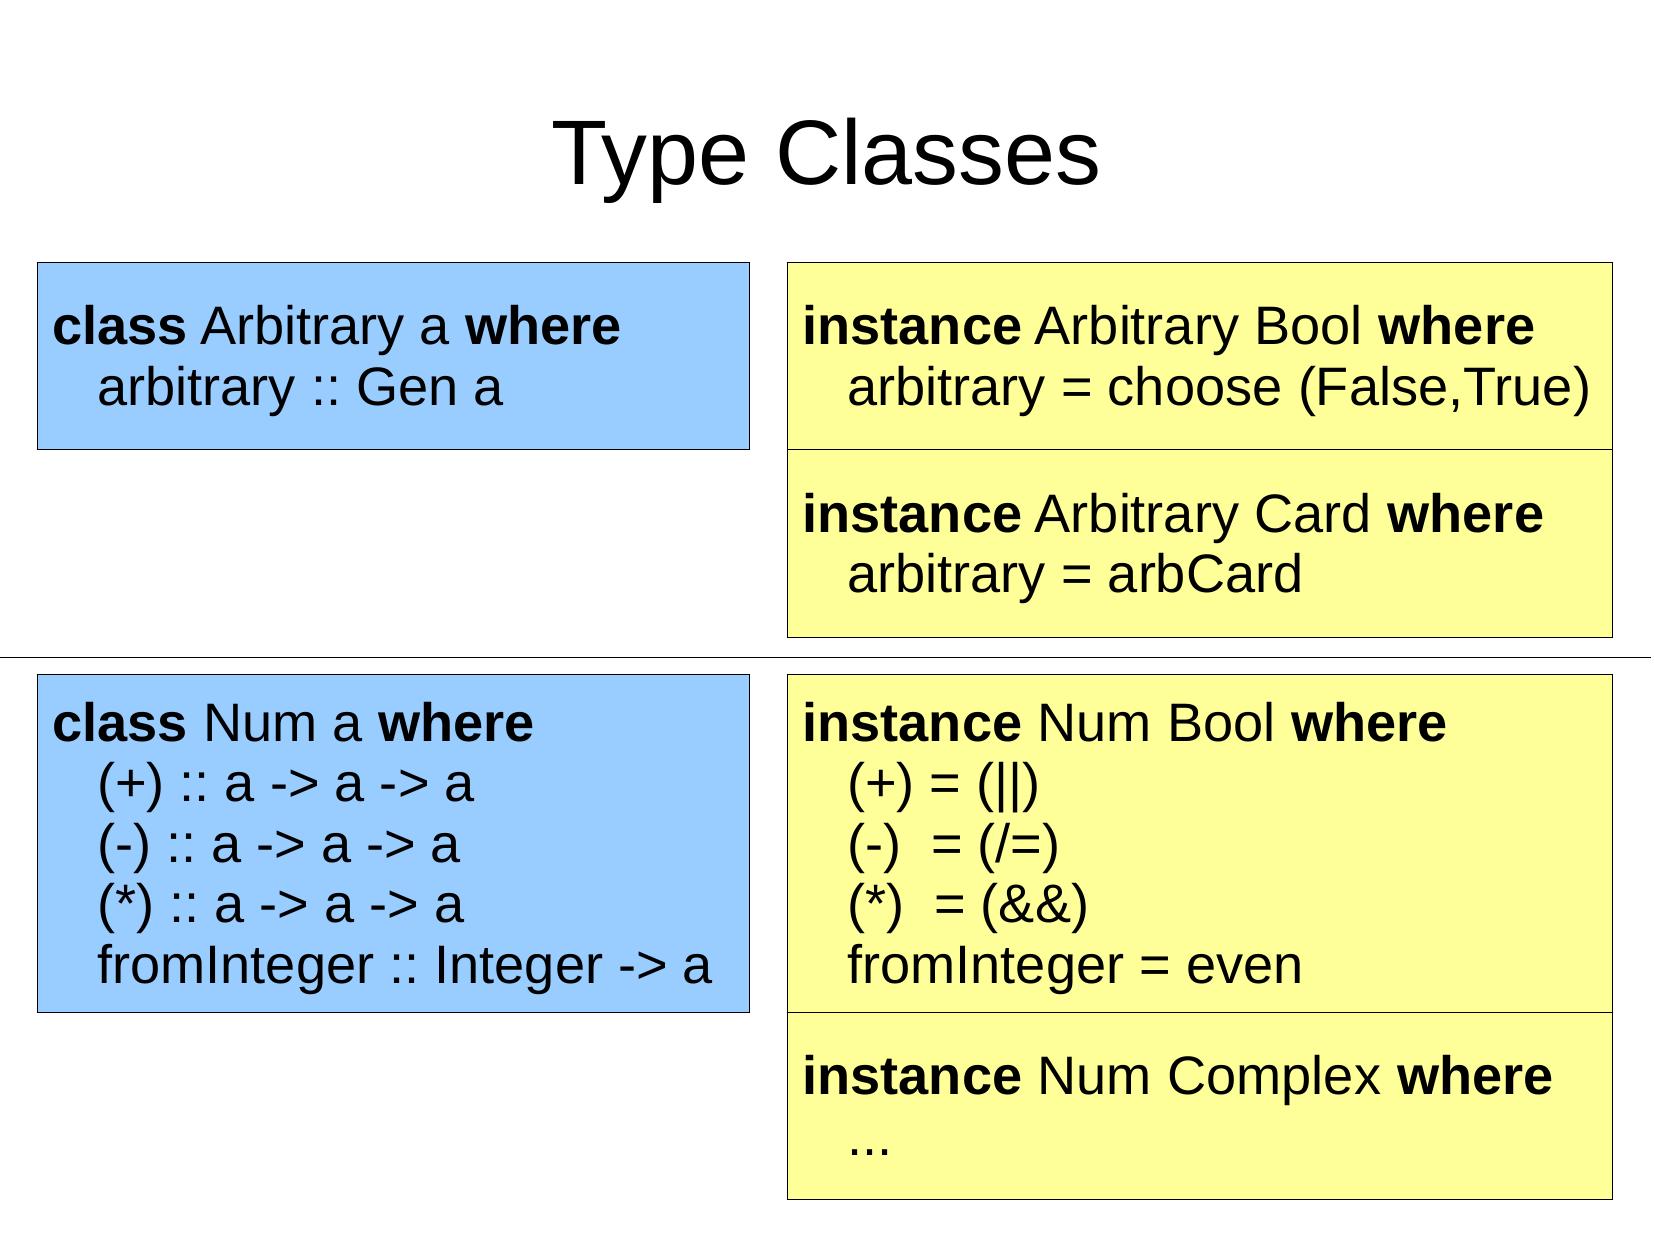

# Type Classes
class Arbitrary a where
 arbitrary :: Gen a
instance Arbitrary Bool where
 arbitrary = choose (False,True)
instance Arbitrary Card where
 arbitrary = arbCard
class Num a where
 (+) :: a -> a -> a
 (-) :: a -> a -> a
 (*) :: a -> a -> a
 fromInteger :: Integer -> a
instance Num Bool where
 (+) = (||)
 (-) = (/=)
 (*) = (&&)
 fromInteger = even
instance Num Complex where
 ...